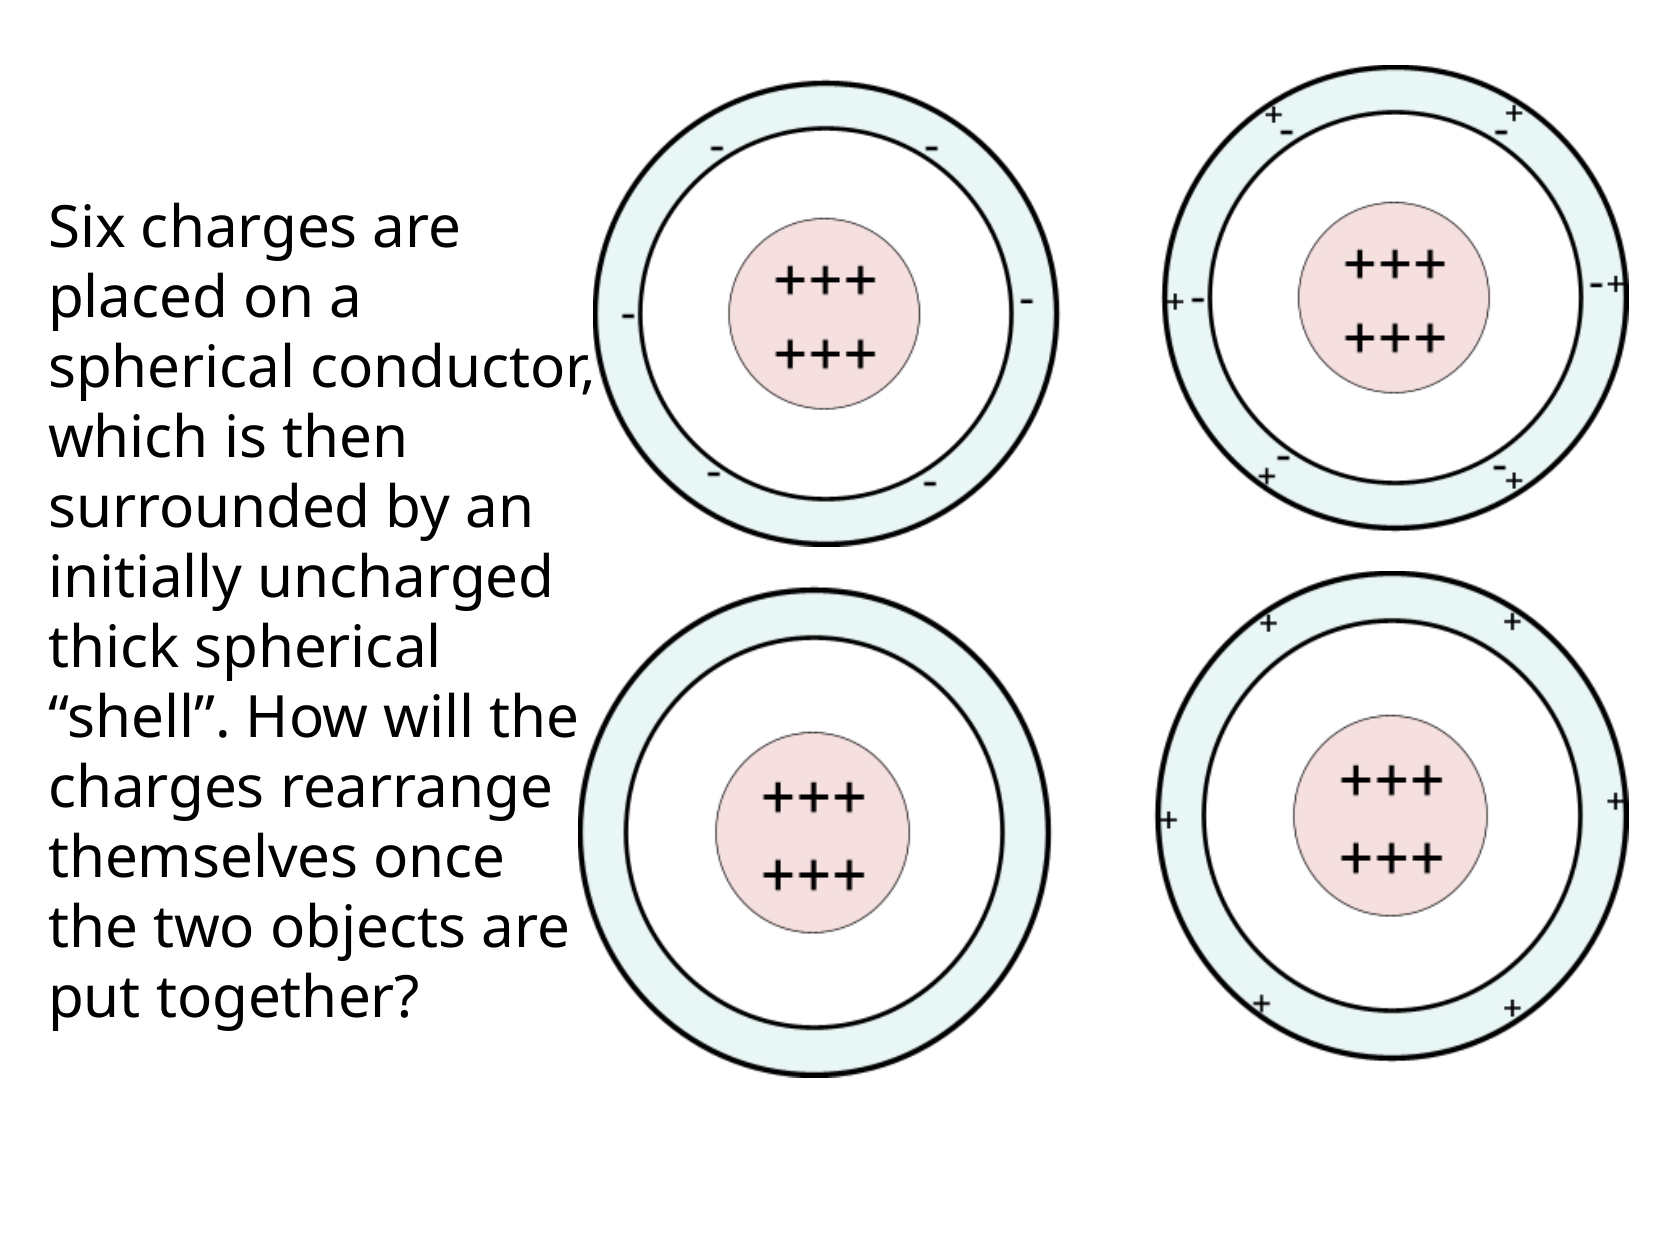

# Six charges are placed on a spherical conductor, which is then surrounded by an initially uncharged thick spherical “shell”. How will the charges rearrange themselves once the two objects are put together?